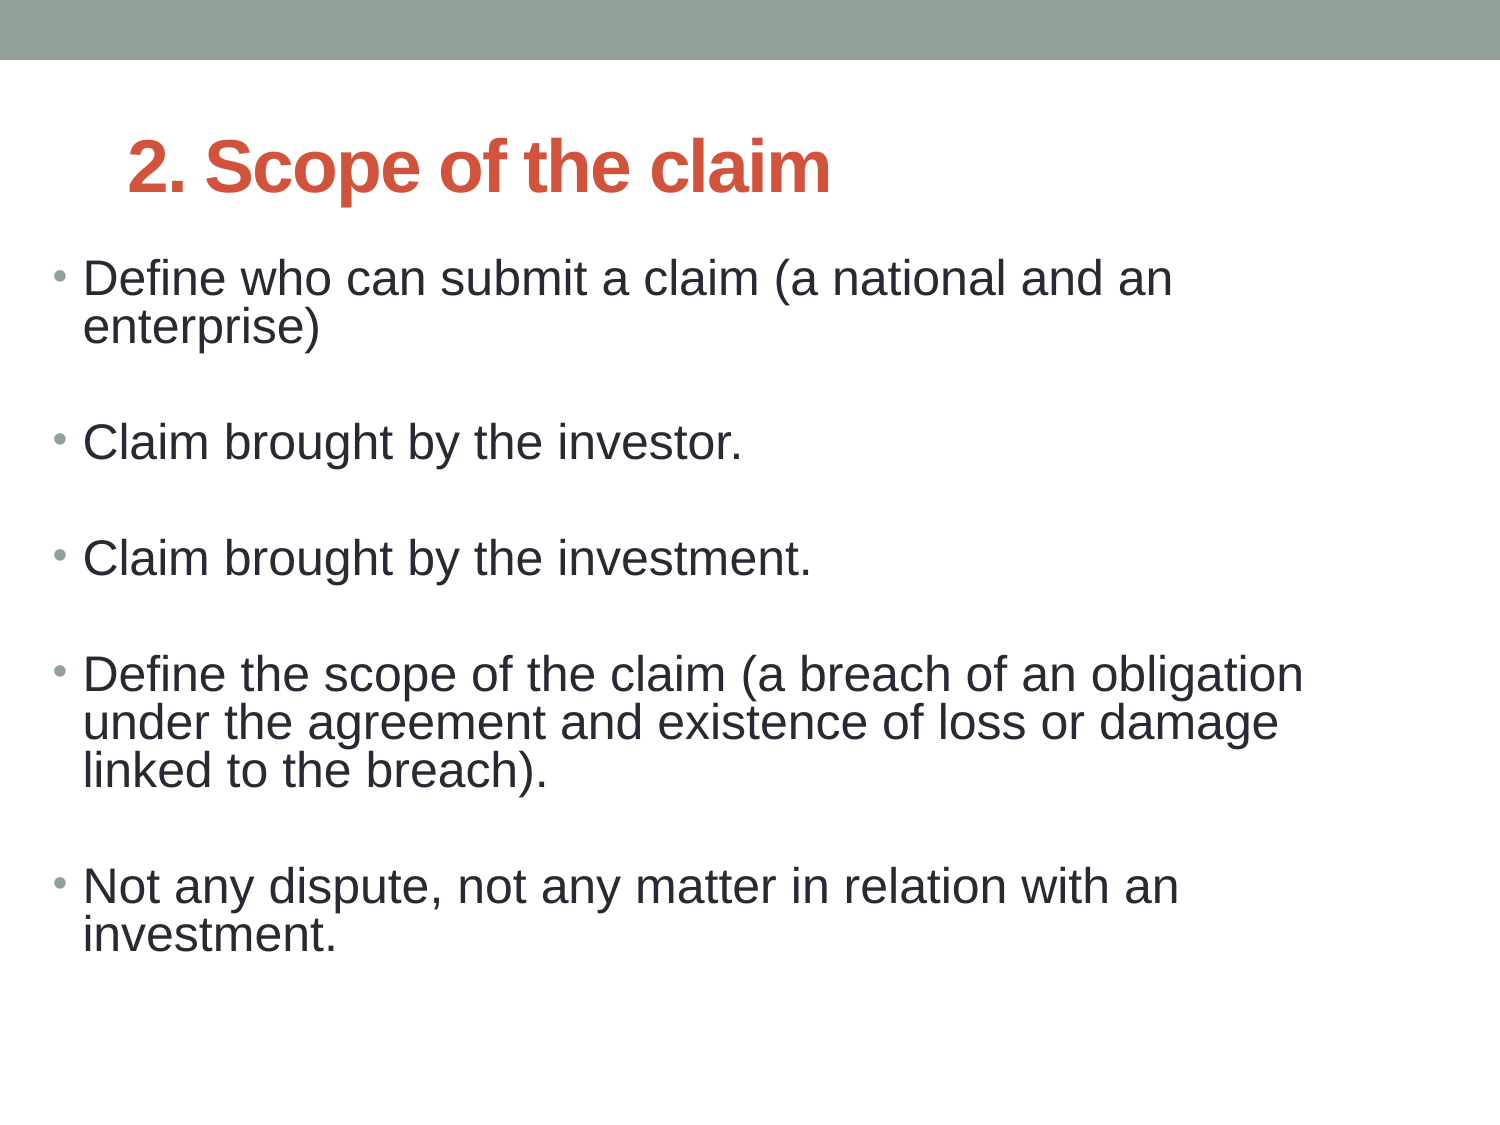

# 2. Scope of the claim
Define who can submit a claim (a national and an enterprise)
Claim brought by the investor.
Claim brought by the investment.
Define the scope of the claim (a breach of an obligation under the agreement and existence of loss or damage linked to the breach).
Not any dispute, not any matter in relation with an investment.